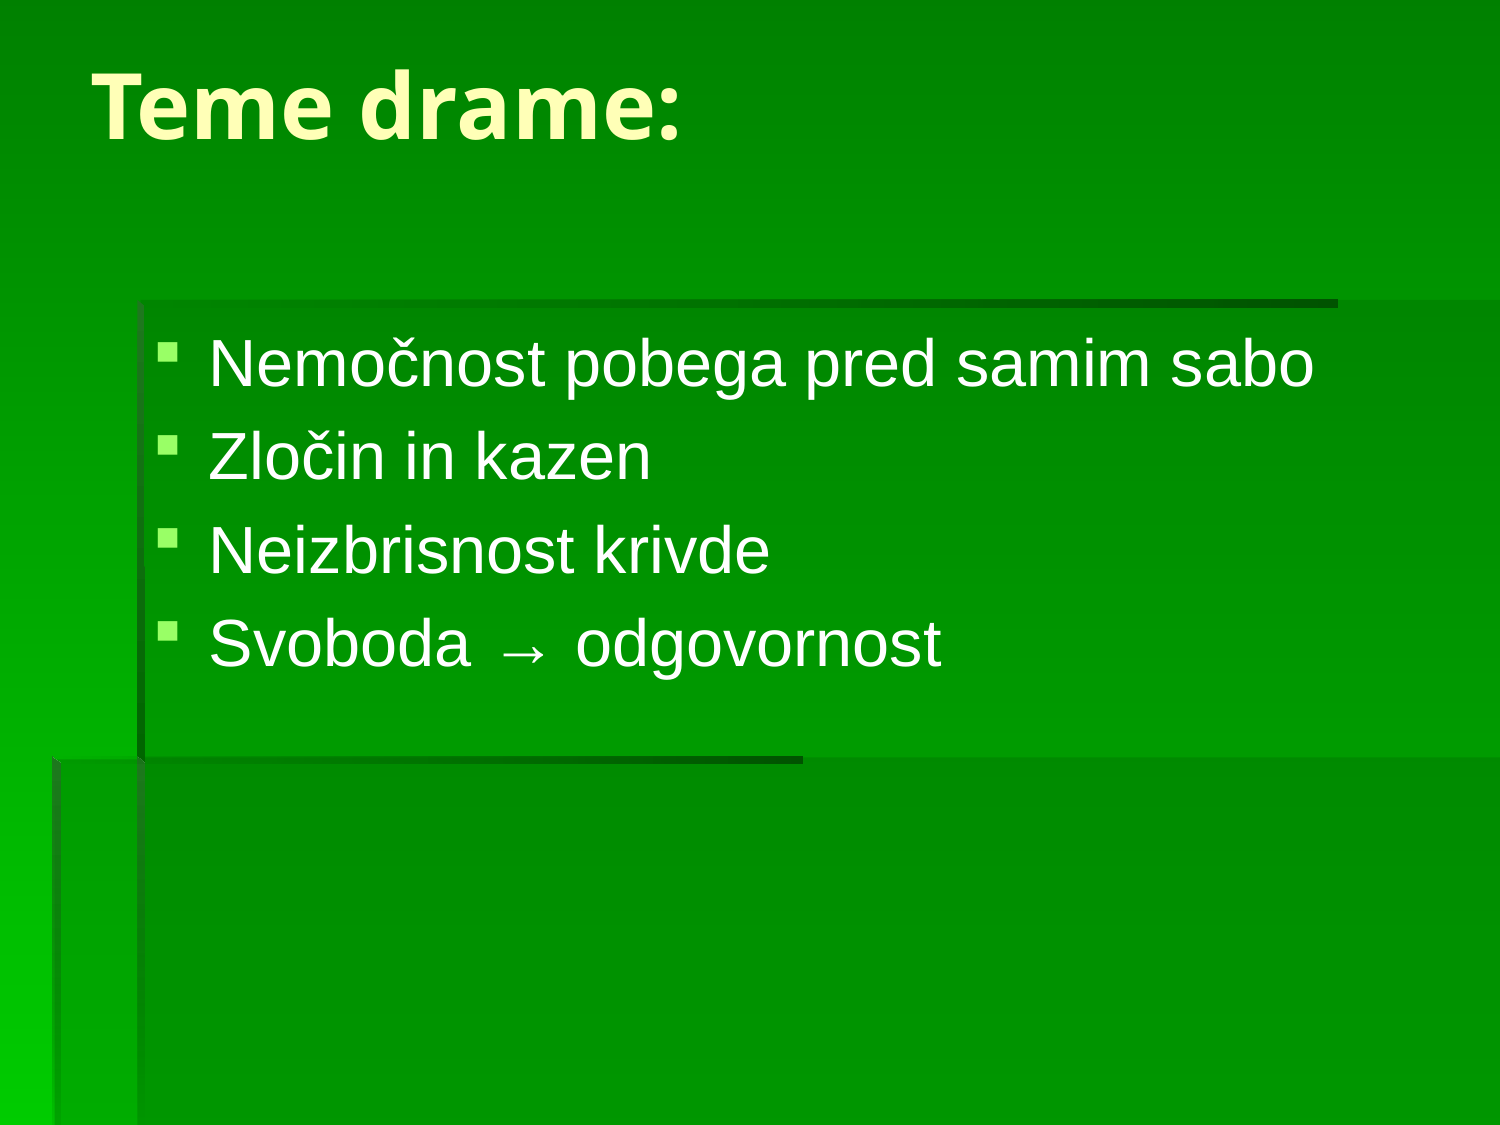

# Teme drame:
Nemočnost pobega pred samim sabo
Zločin in kazen
Neizbrisnost krivde
Svoboda → odgovornost